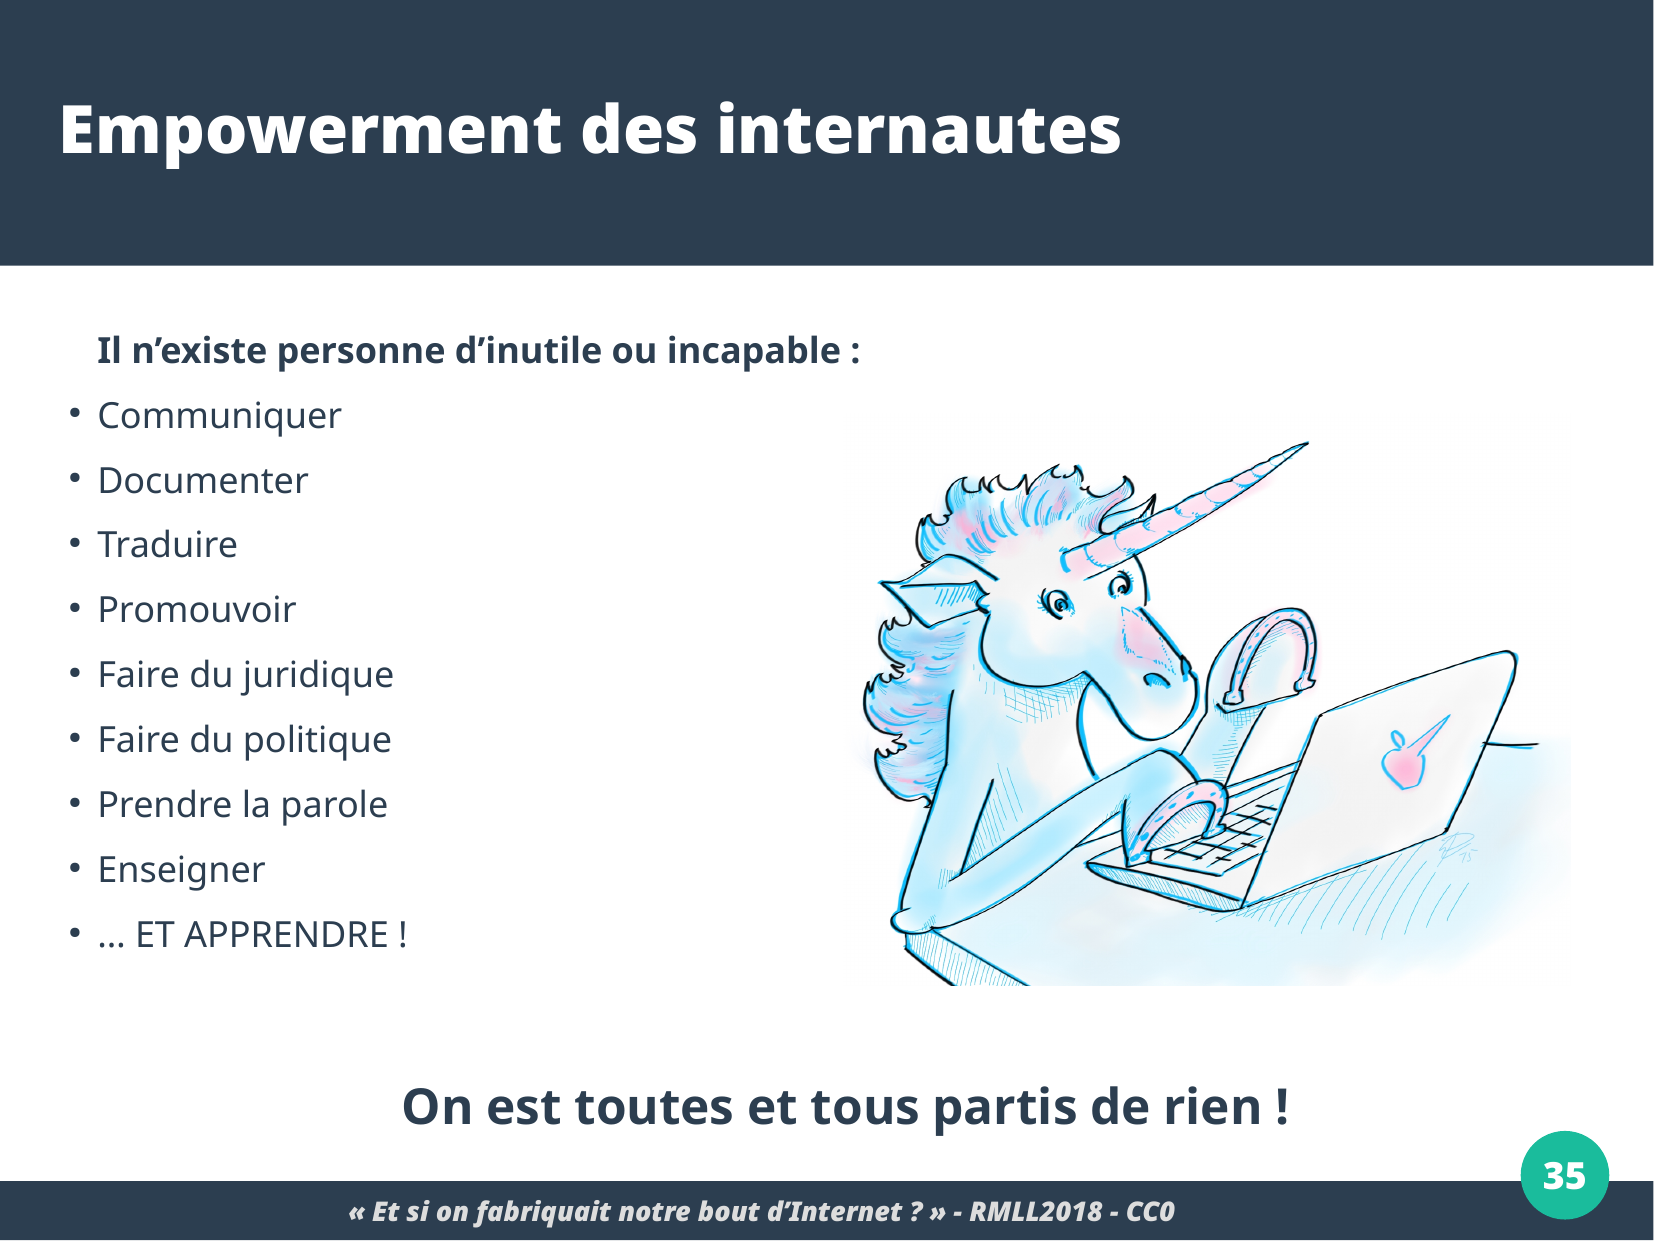

# Empowerment des internautes
Il n’existe personne d’inutile ou incapable :
Communiquer
Documenter
Traduire
Promouvoir
Faire du juridique
Faire du politique
Prendre la parole
Enseigner
… ET APPRENDRE !
On est toutes et tous partis de rien !
35
« Et si on fabriquait notre bout d’Internet ? » - RMLL2018 - CC0